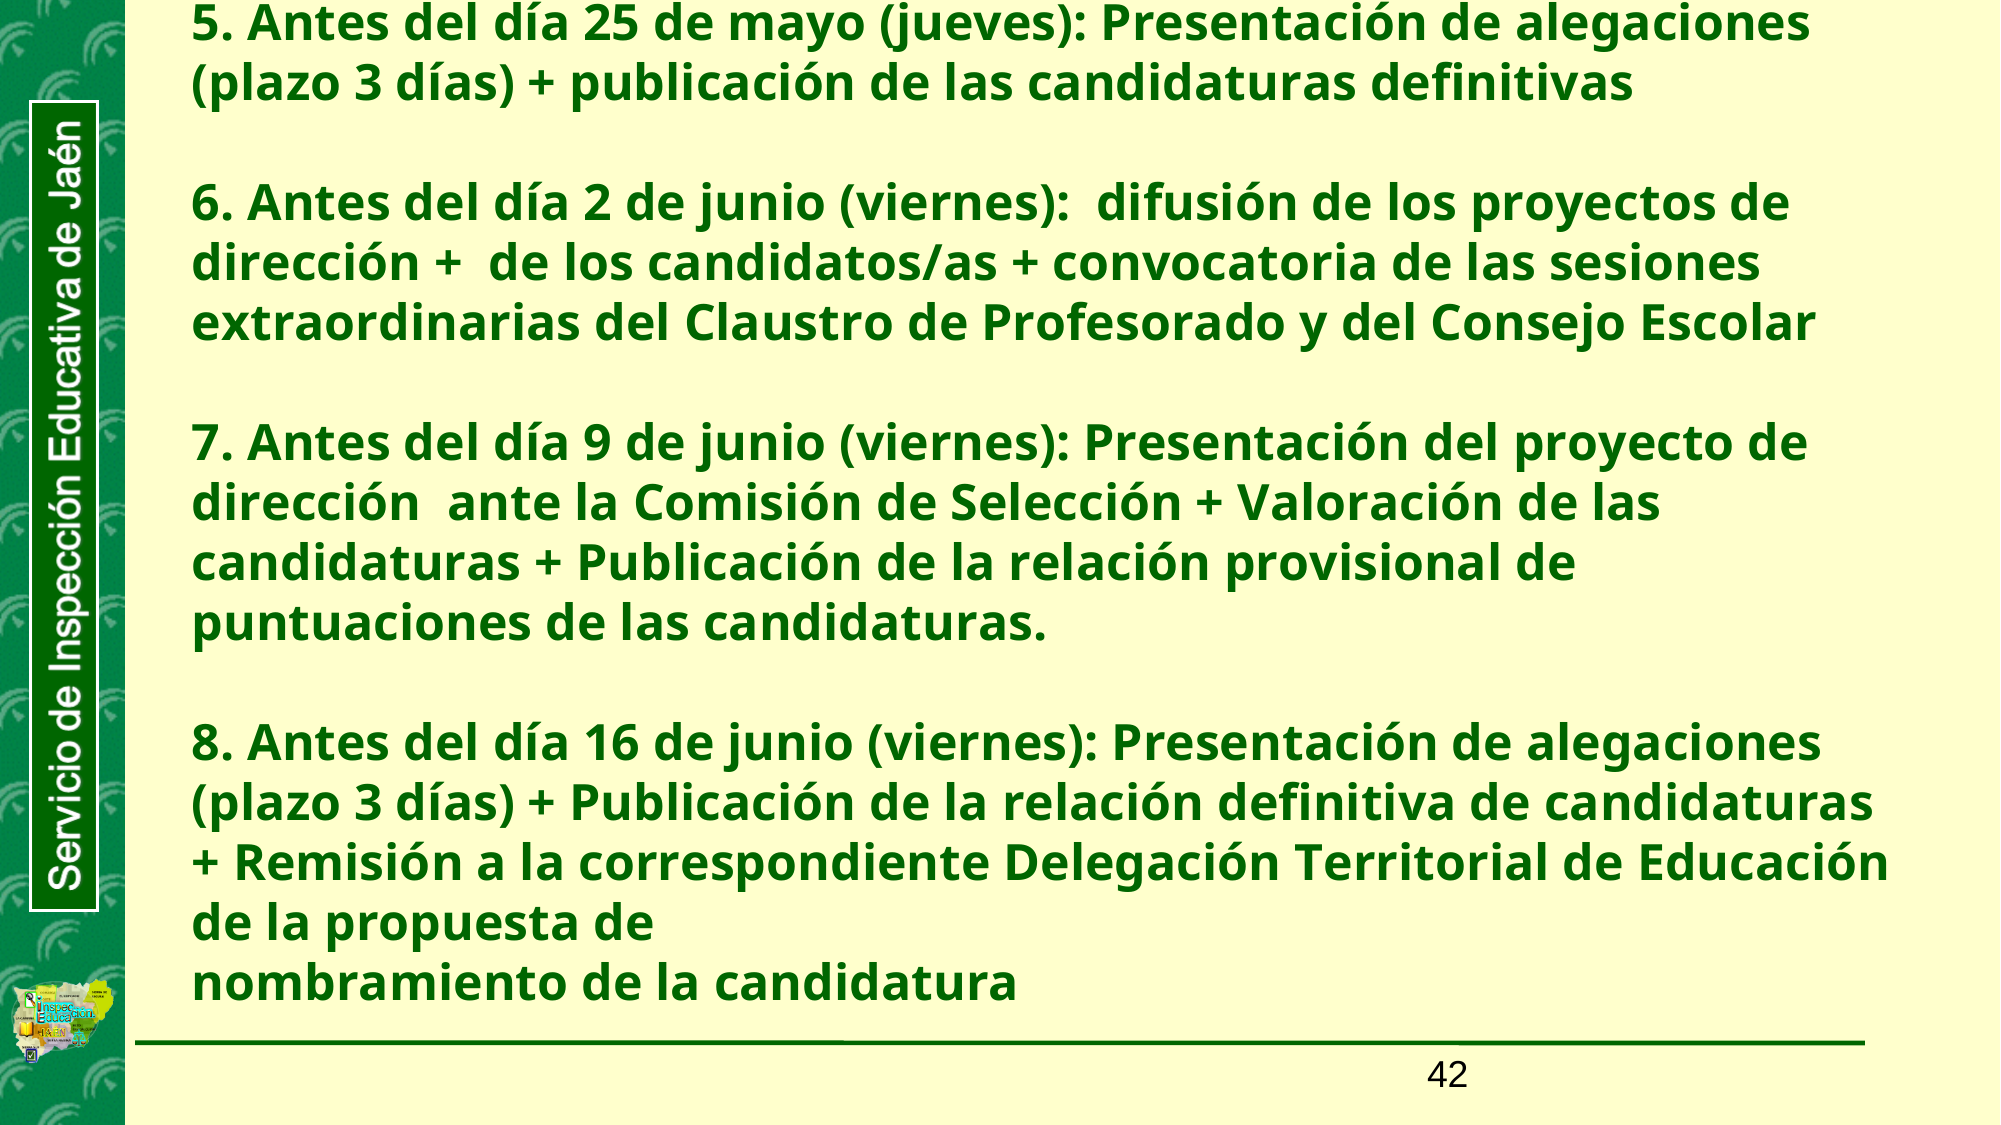

5. Antes del día 25 de mayo (jueves): Presentación de alegaciones (plazo 3 días) + publicación de las candidaturas definitivas
6. Antes del día 2 de junio (viernes): difusión de los proyectos de dirección + de los candidatos/as + convocatoria de las sesiones extraordinarias del Claustro de Profesorado y del Consejo Escolar
7. Antes del día 9 de junio (viernes): Presentación del proyecto de dirección ante la Comisión de Selección + Valoración de las candidaturas + Publicación de la relación provisional de puntuaciones de las candidaturas.
8. Antes del día 16 de junio (viernes): Presentación de alegaciones (plazo 3 días) + Publicación de la relación definitiva de candidaturas + Remisión a la correspondiente Delegación Territorial de Educación de la propuesta de
nombramiento de la candidatura